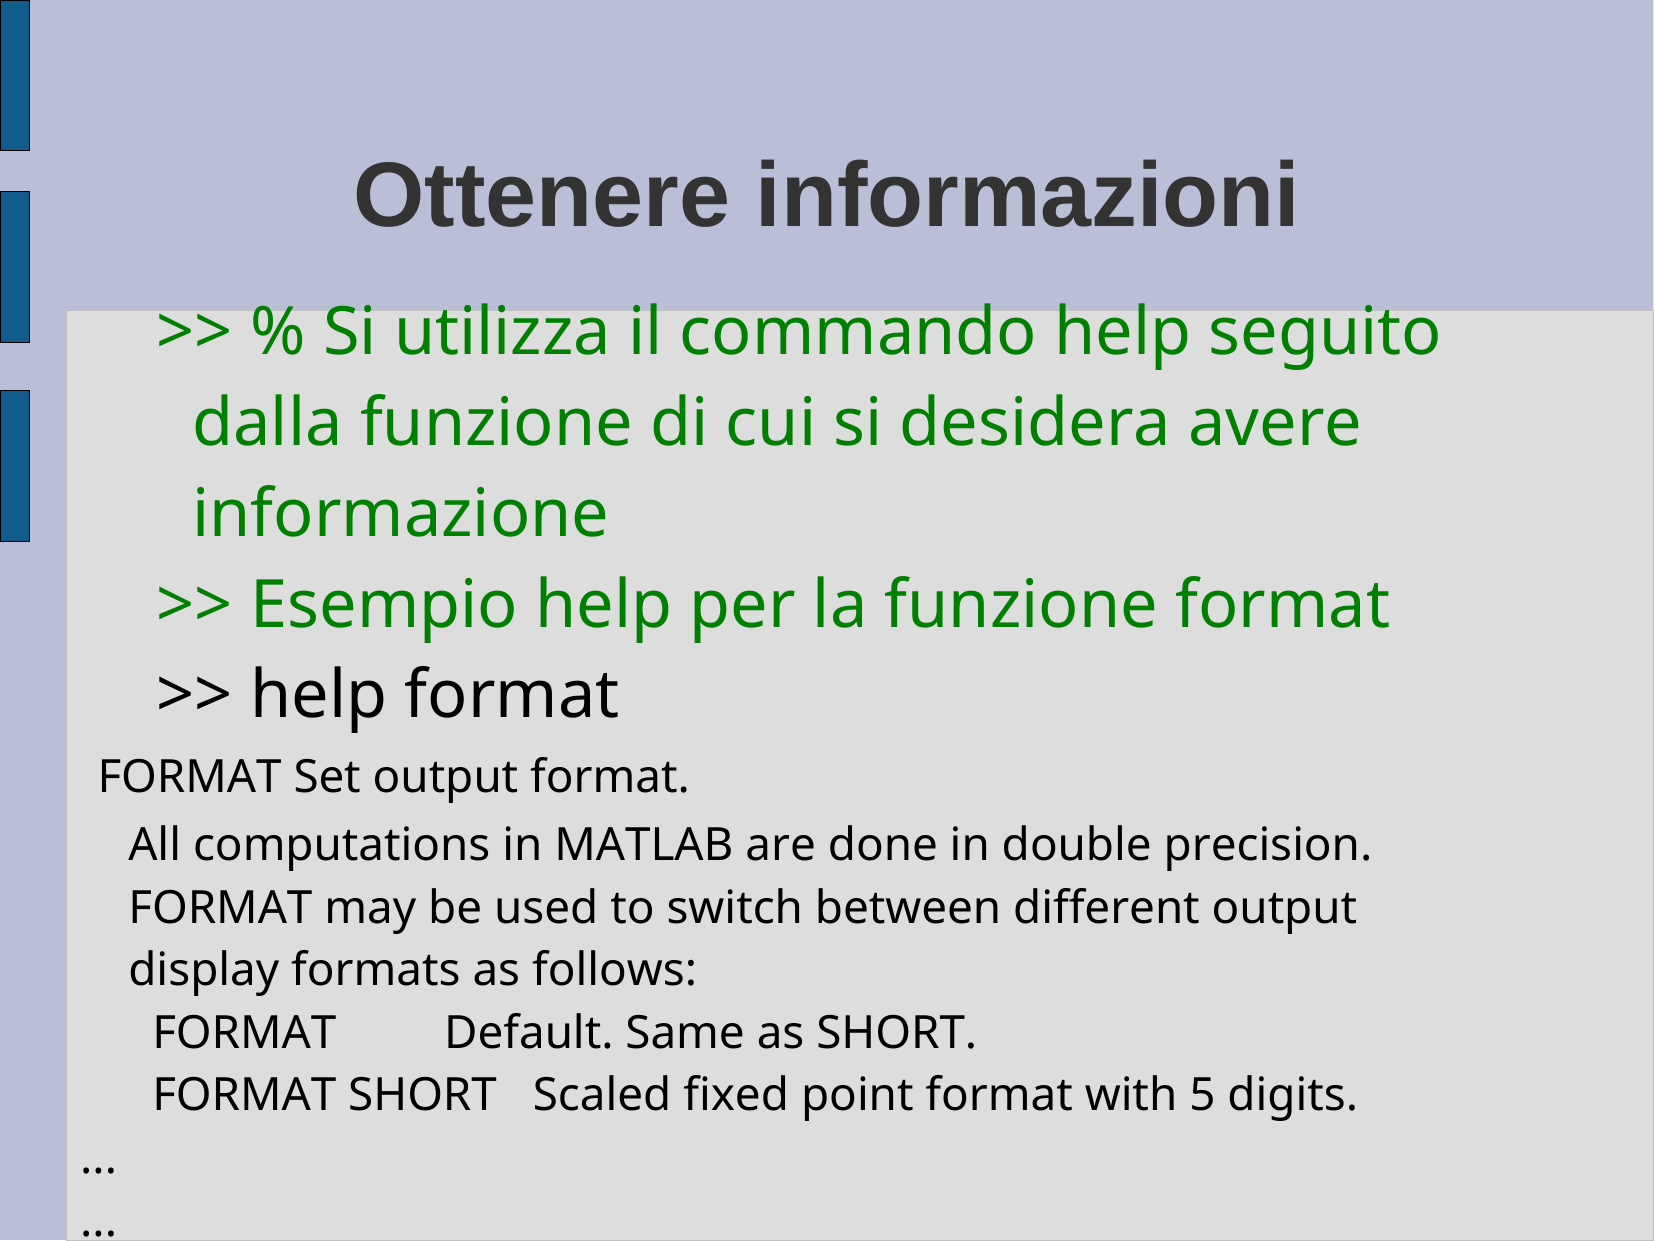

# Ottenere informazioni
>> % Si utilizza il commando help seguito dalla funzione di cui si desidera avere informazione
>> Esempio help per la funzione format
>> help format
 FORMAT Set output format.
 All computations in MATLAB are done in double precision.
 FORMAT may be used to switch between different output
 display formats as follows:
 FORMAT Default. Same as SHORT.
 FORMAT SHORT Scaled fixed point format with 5 digits.
...
...